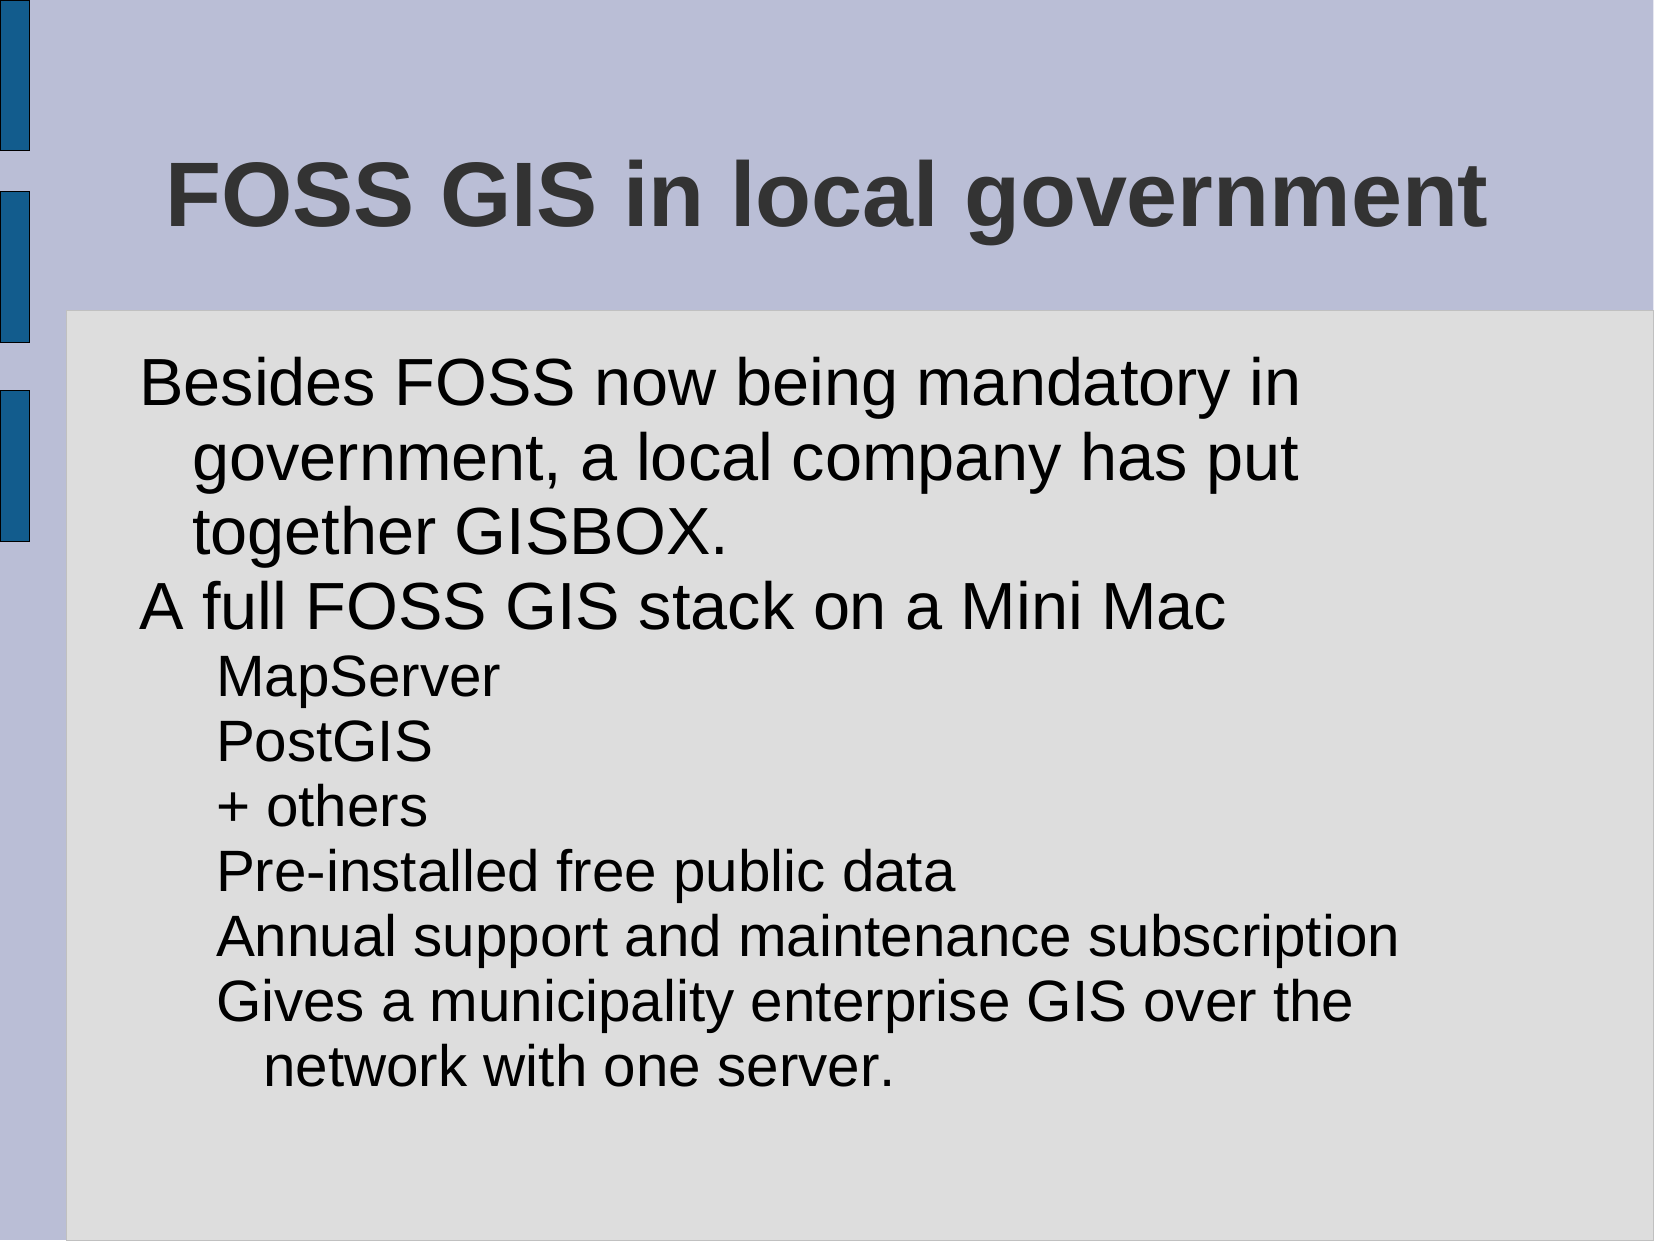

# FOSS GIS in local government
Besides FOSS now being mandatory in government, a local company has put together GISBOX.
A full FOSS GIS stack on a Mini Mac
MapServer
PostGIS
+ others
Pre-installed free public data
Annual support and maintenance subscription
Gives a municipality enterprise GIS over the network with one server.